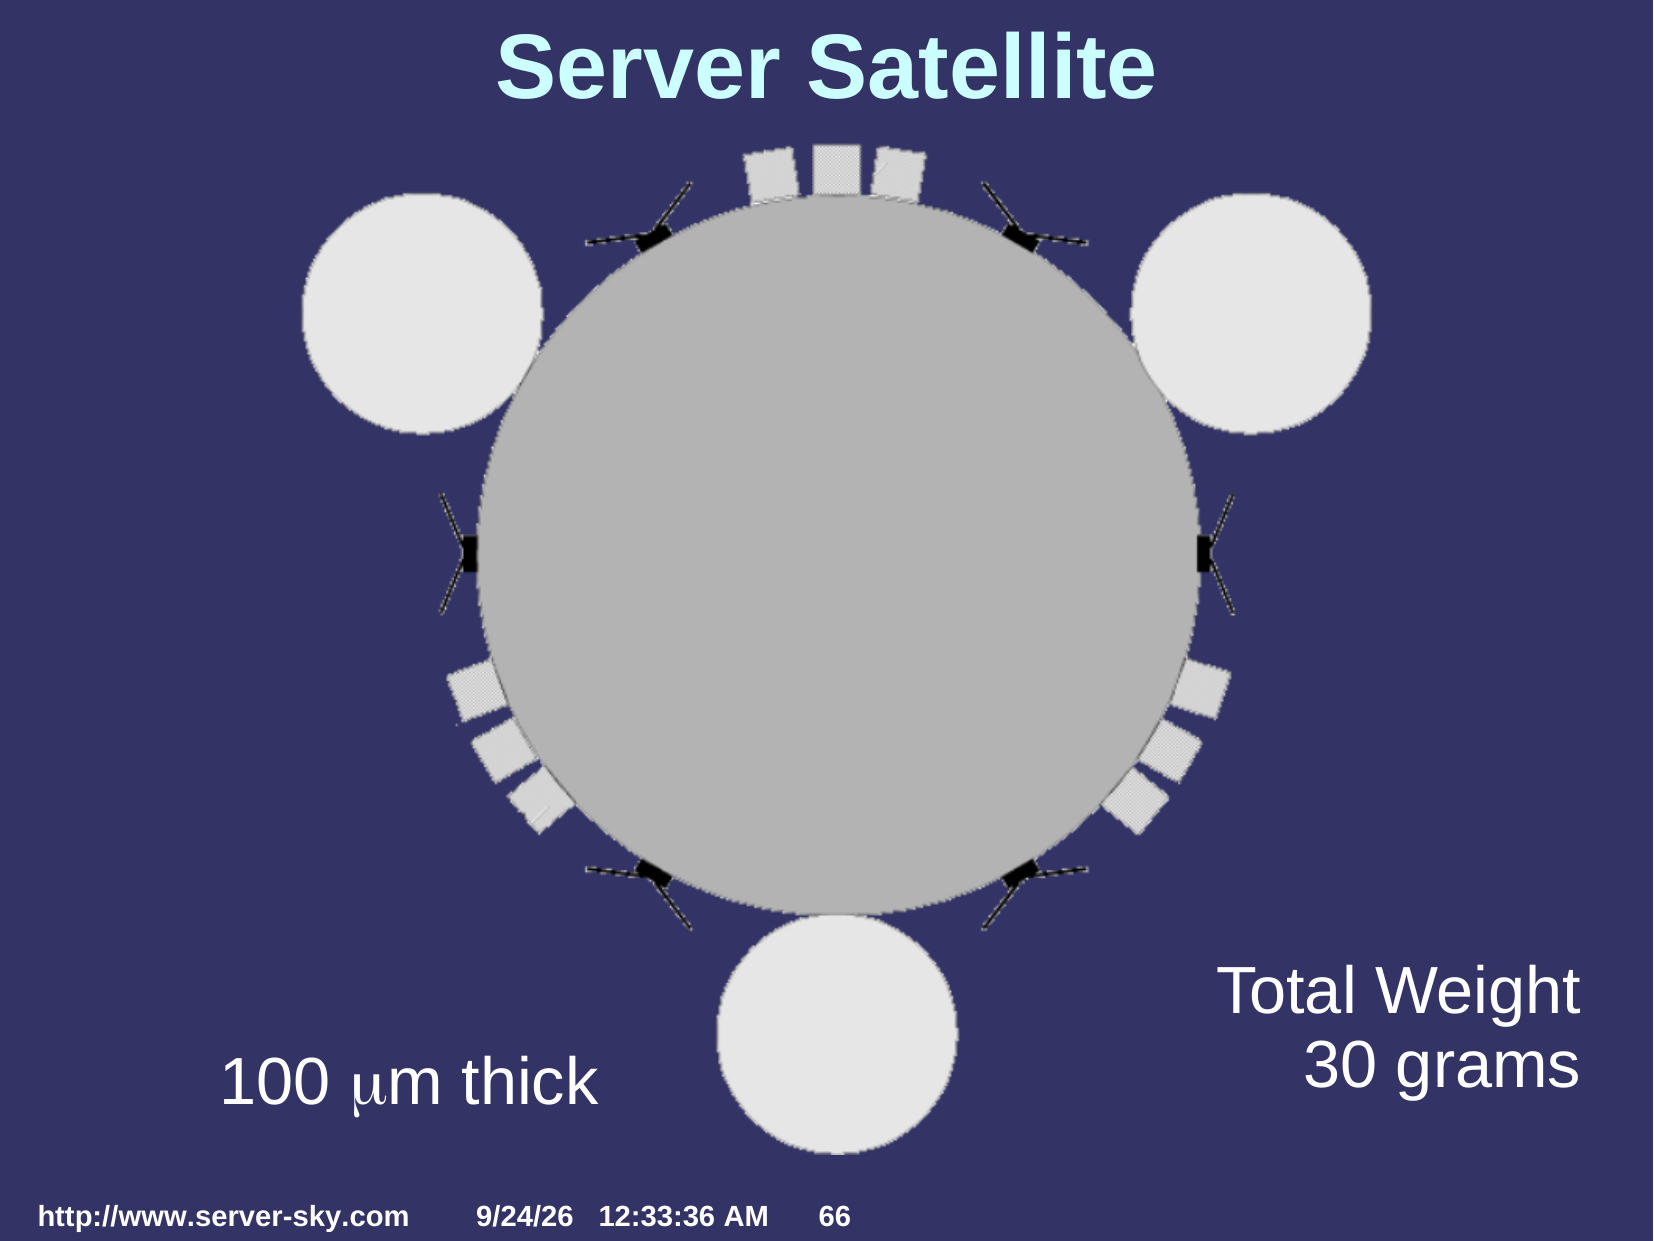

# Server Satellite
Total Weight
30 grams
100 m thick